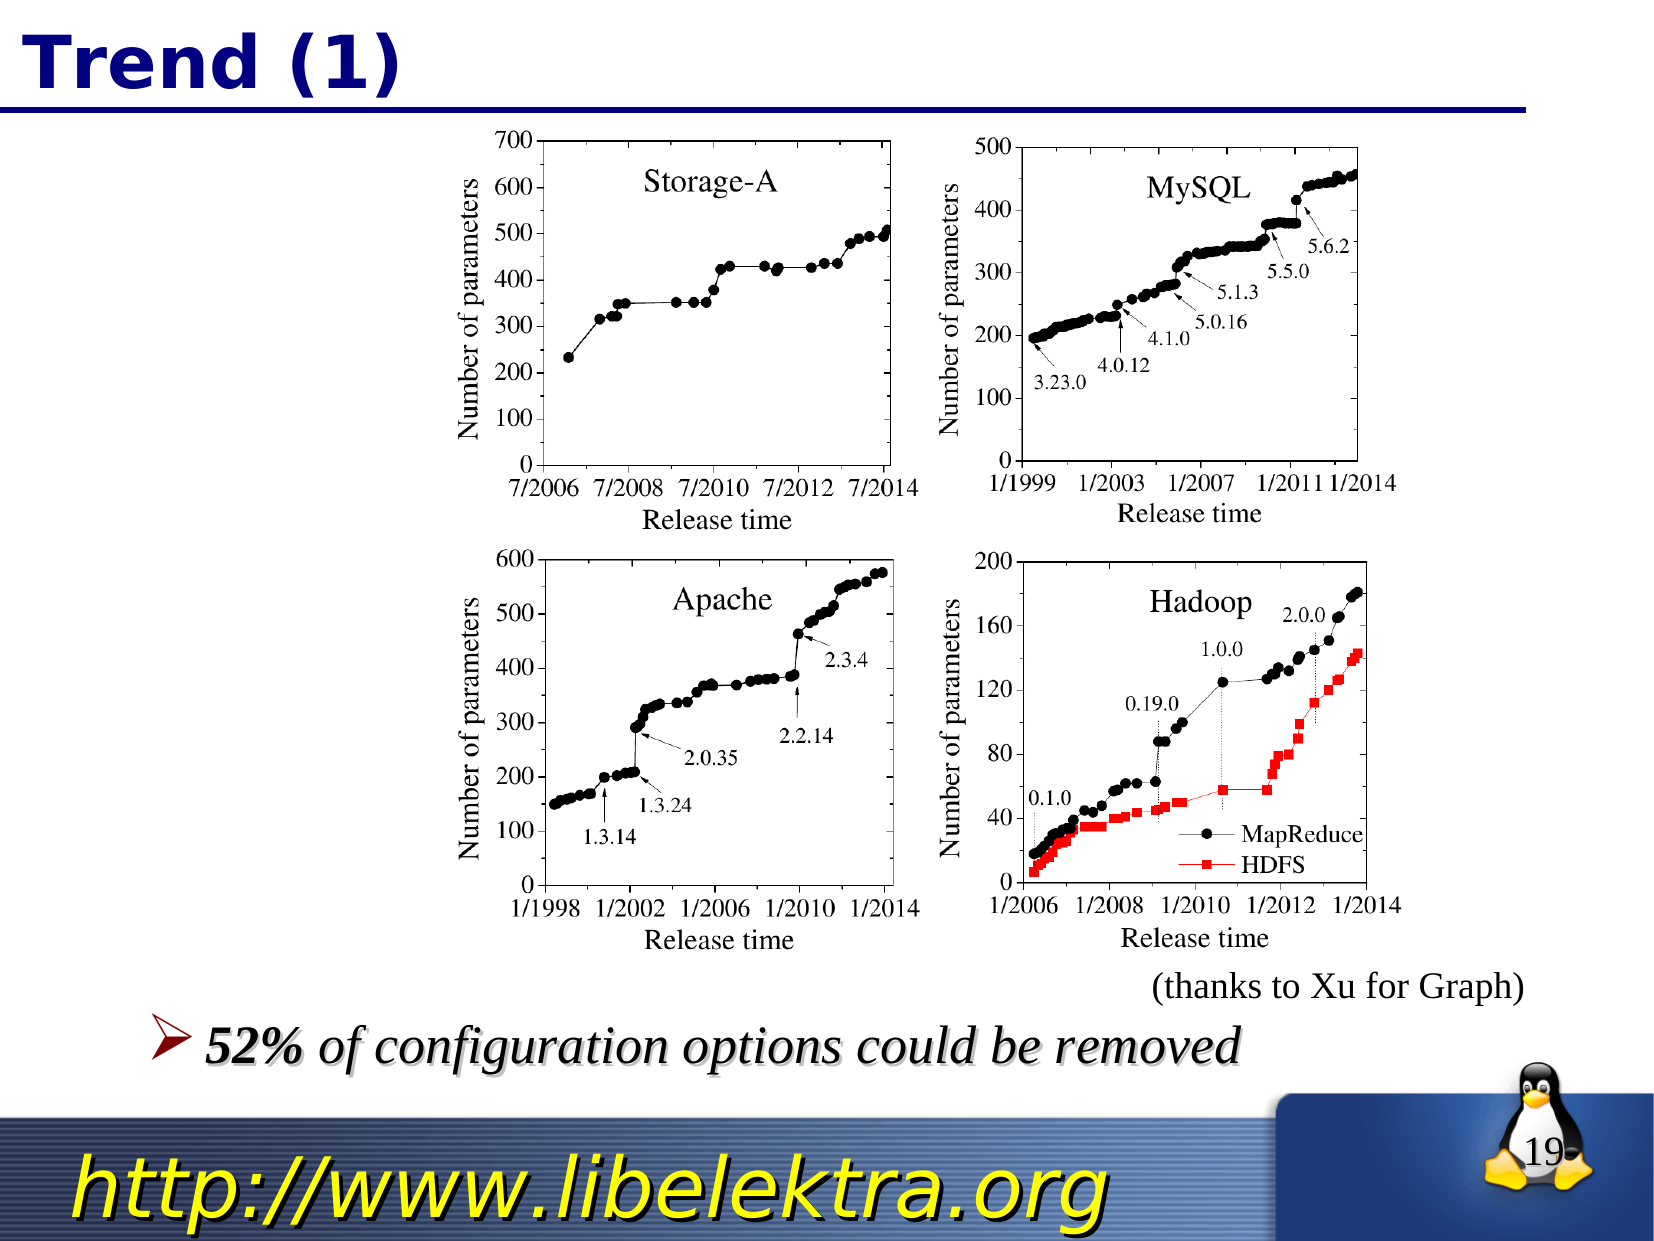

Trend (1)
(thanks to Xu for Graph)
# 52% of configuration options could be removed